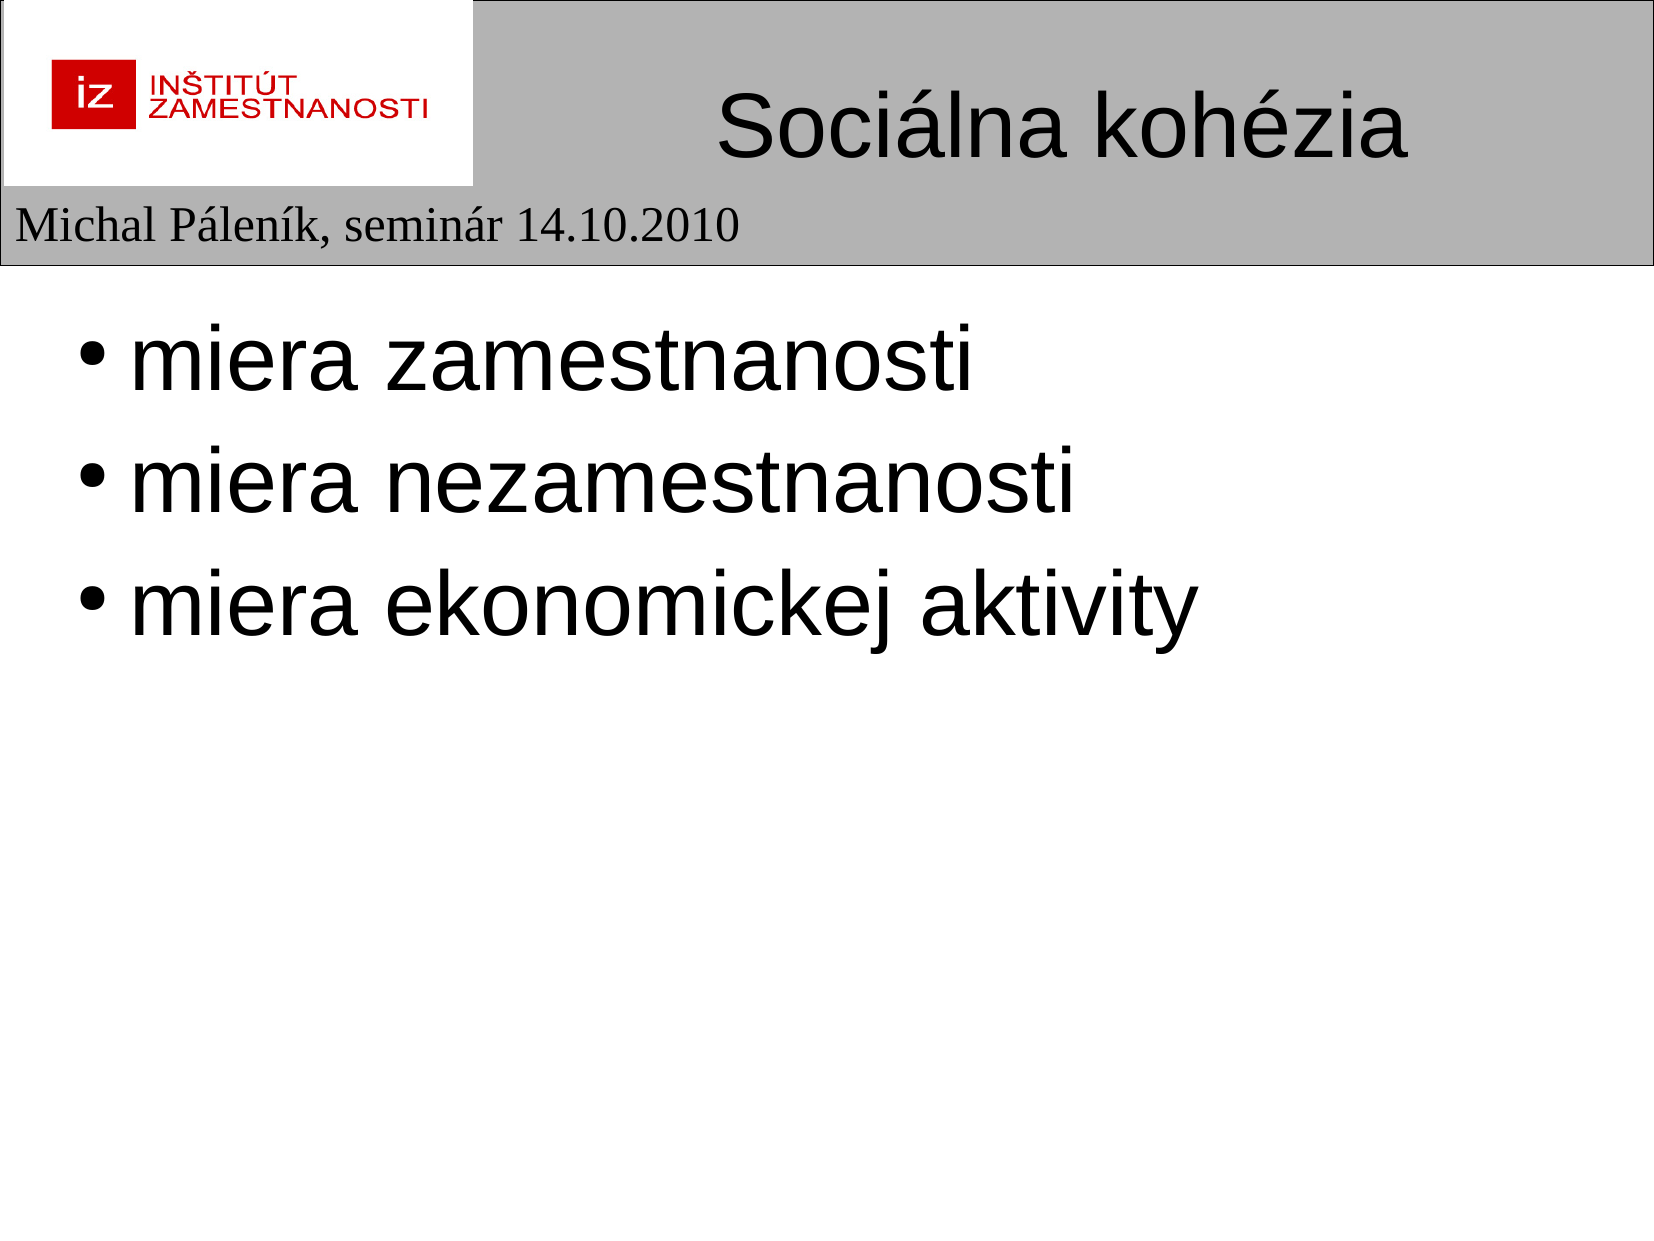

# Sociálna kohézia
miera zamestnanosti
miera nezamestnanosti
miera ekonomickej aktivity